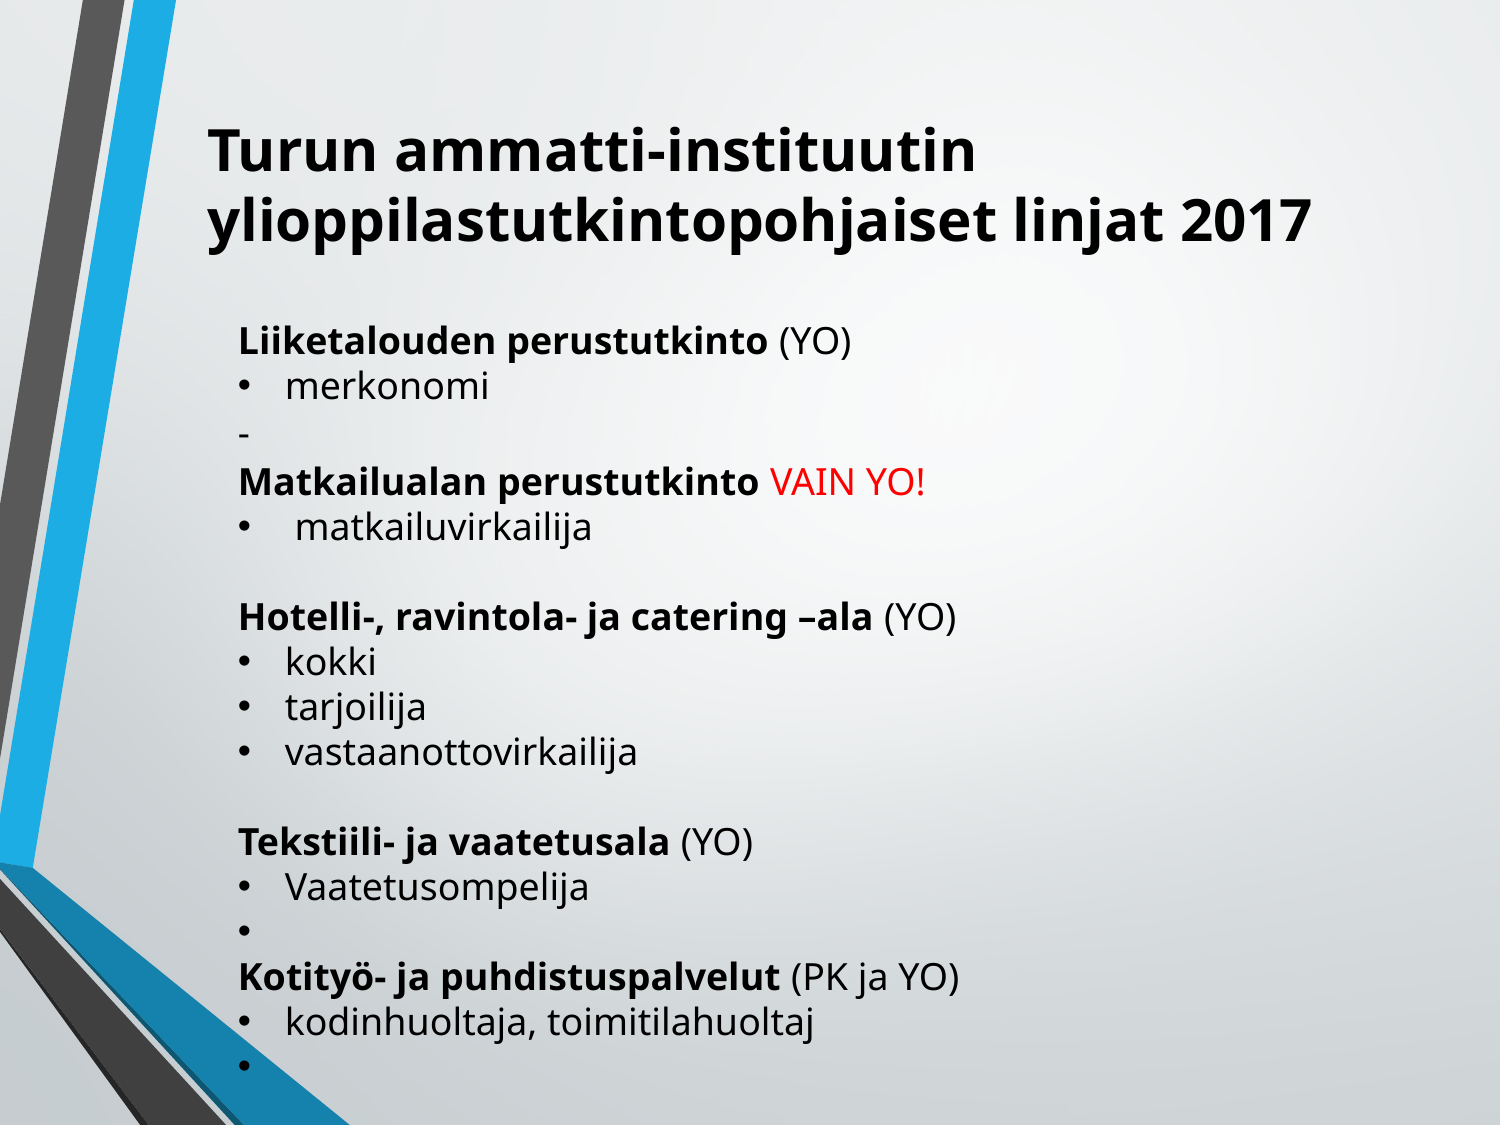

# Turun ammatti-instituutin ylioppilastutkintopohjaiset linjat 2017
Liiketalouden perustutkinto (YO)
merkonomi
Matkailualan perustutkinto VAIN YO!
 matkailuvirkailija
Hotelli-, ravintola- ja catering –ala (YO)
kokki
tarjoilija
vastaanottovirkailija
Tekstiili- ja vaatetusala (YO)
Vaatetusompelija
Kotityö- ja puhdistuspalvelut (PK ja YO)
kodinhuoltaja, toimitilahuoltaj